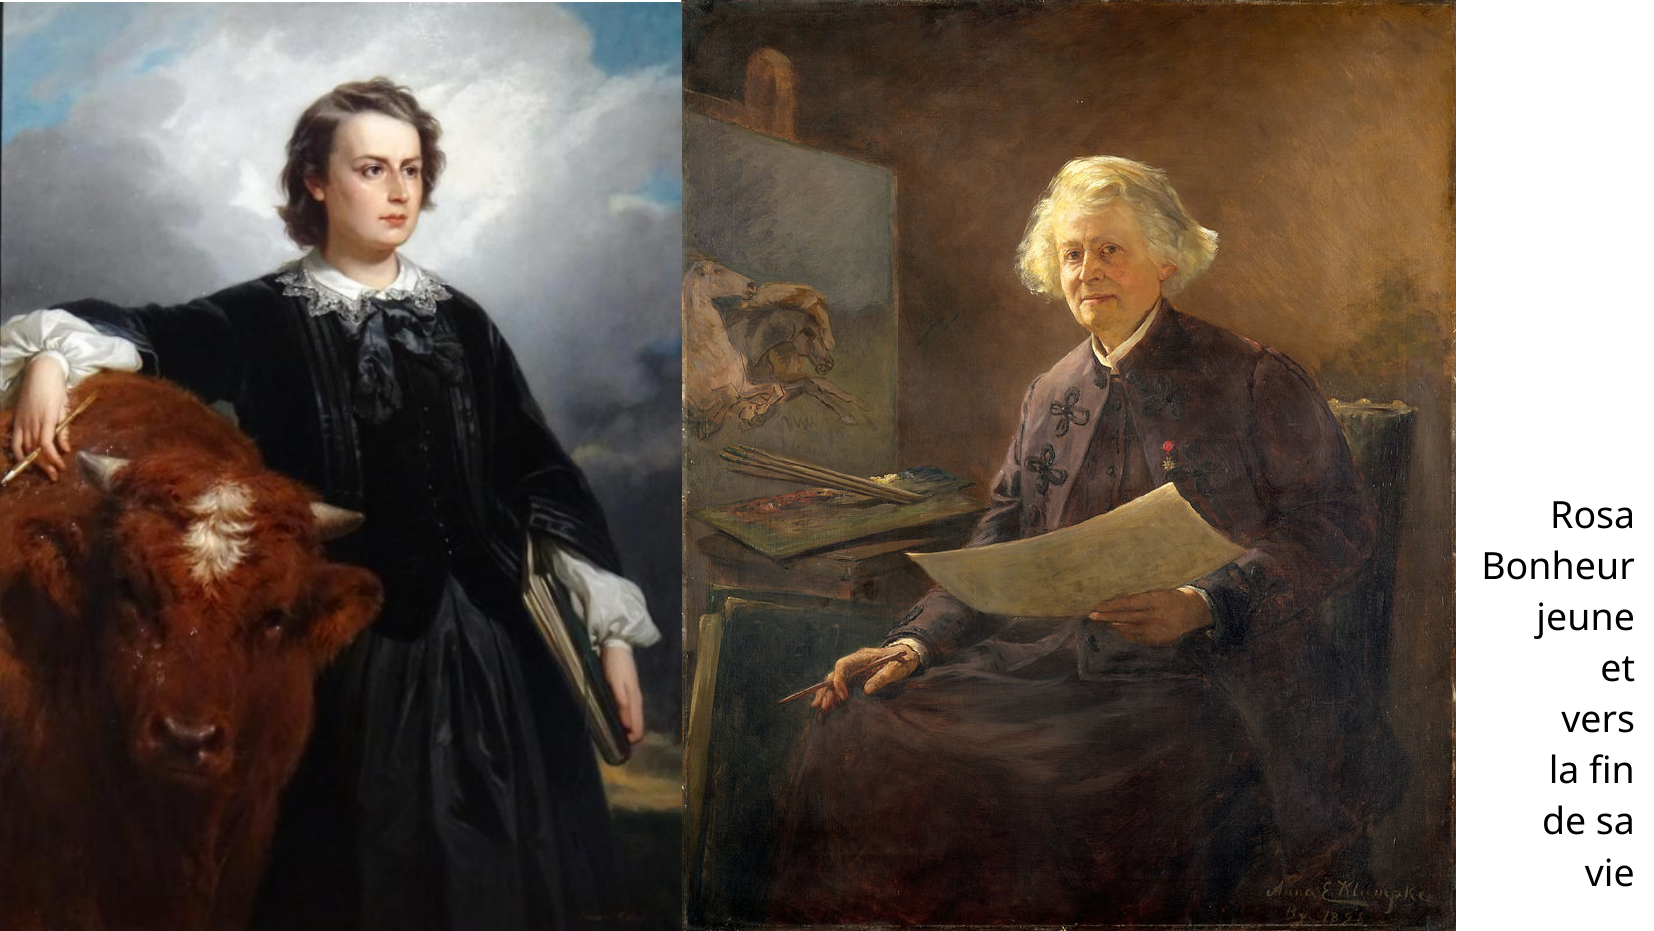

Rosa
Bonheur
jeune
et
vers
la fin
de sa
vie